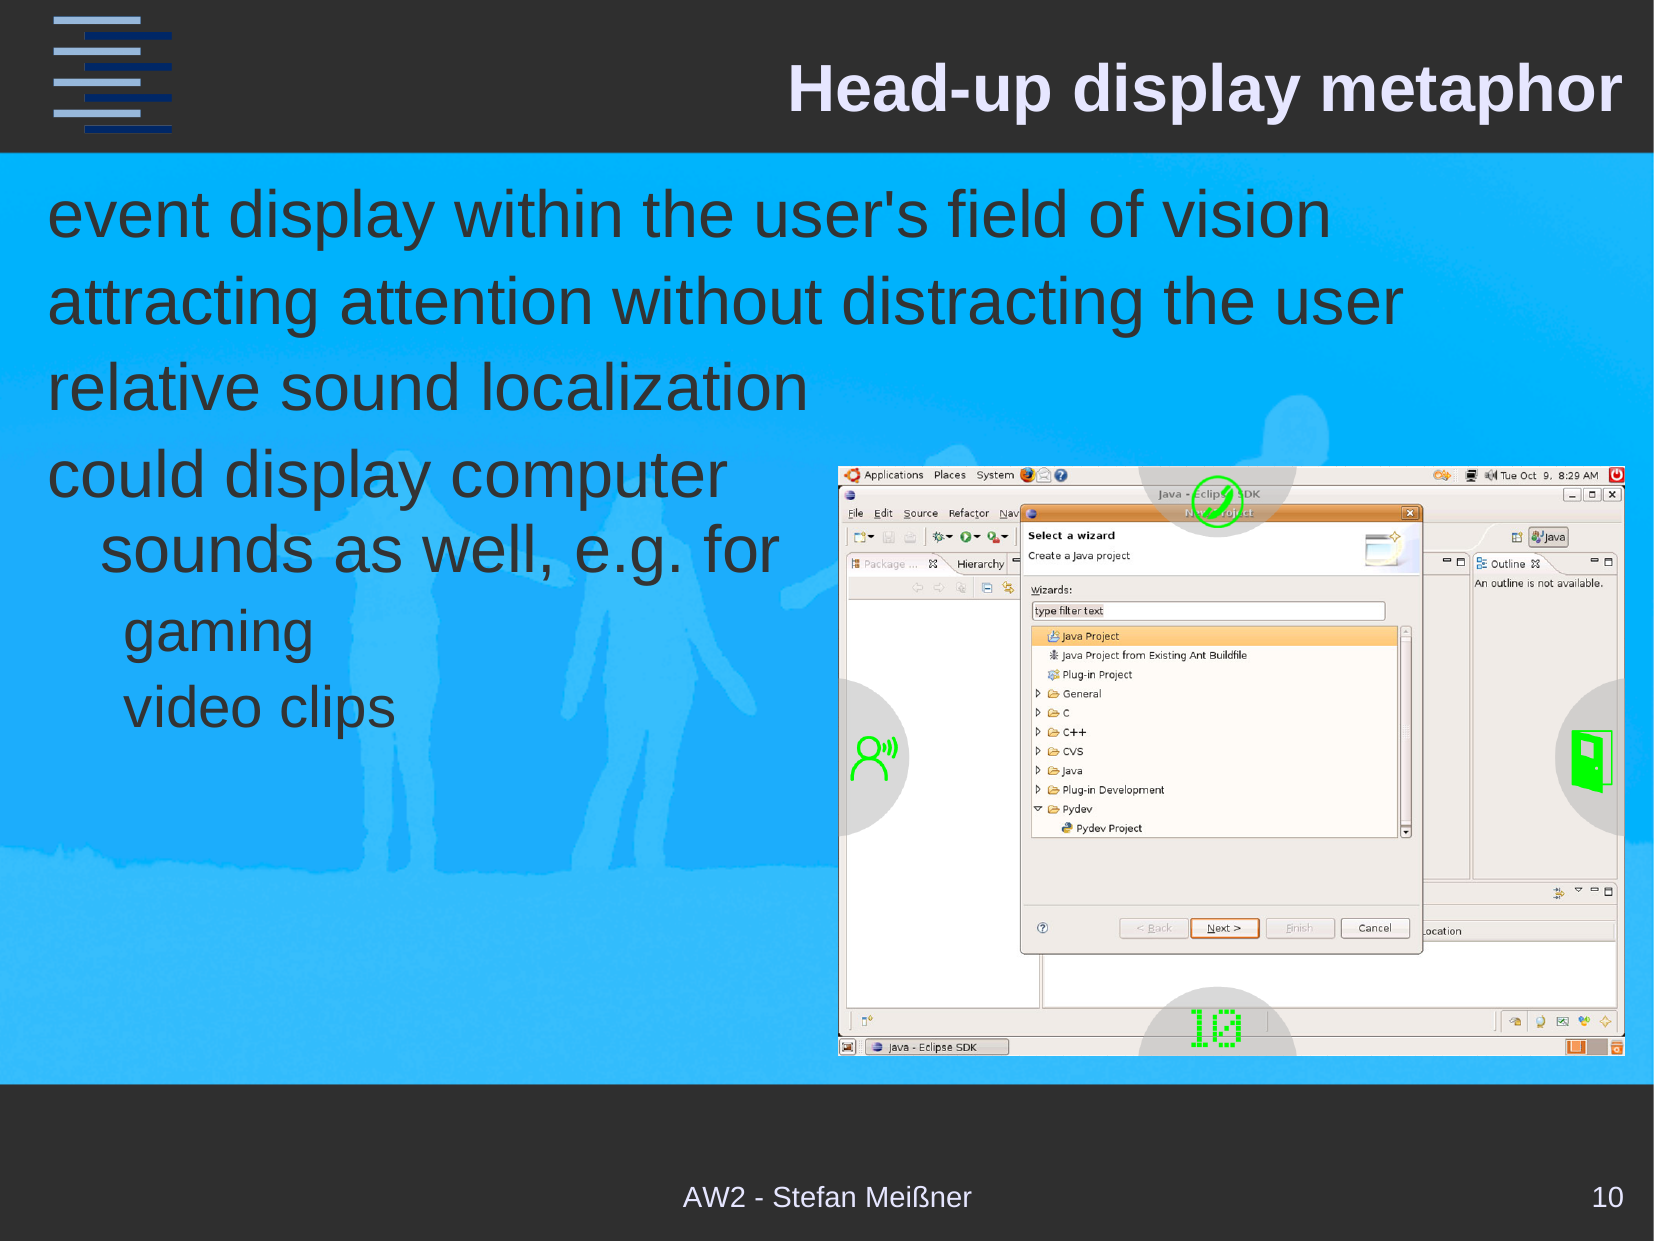

# Head-up display metaphor
event display within the user's field of vision
attracting attention without distracting the user
relative sound localization
could display computer
sounds as well, e.g. for
gaming
video clips
AW2 - Stefan Meißner
10